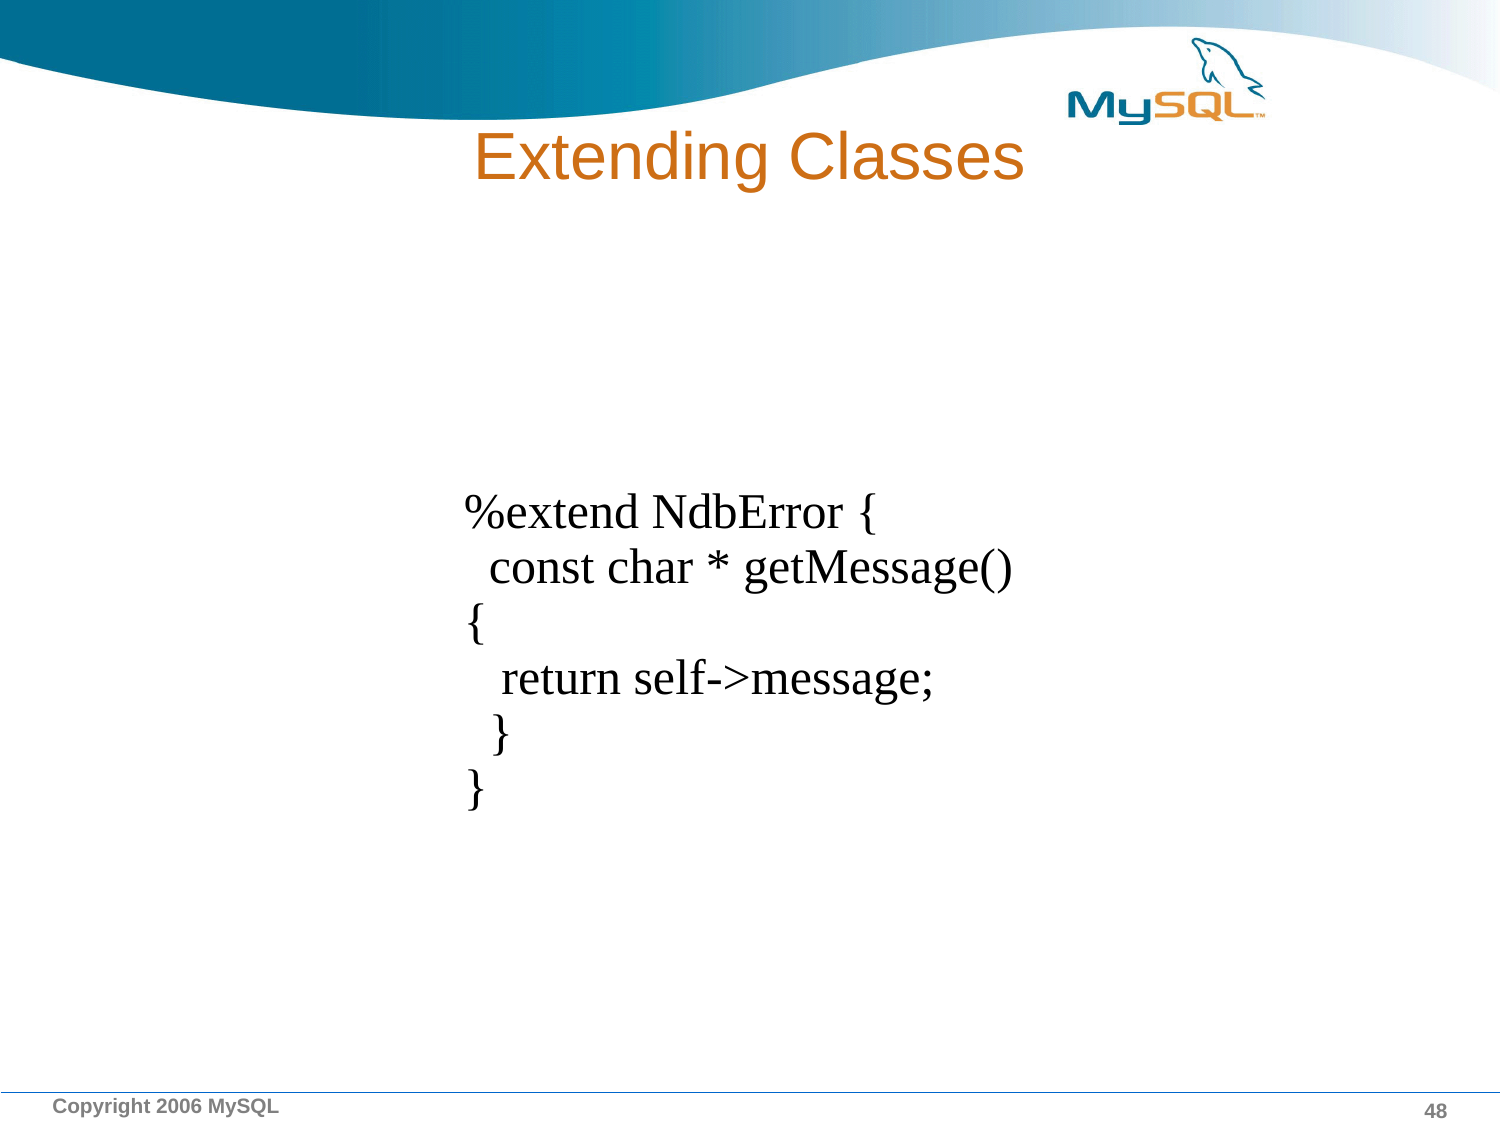

# Extending Classes
%extend NdbError {
 const char * getMessage() {
 return self->message;
 }
}